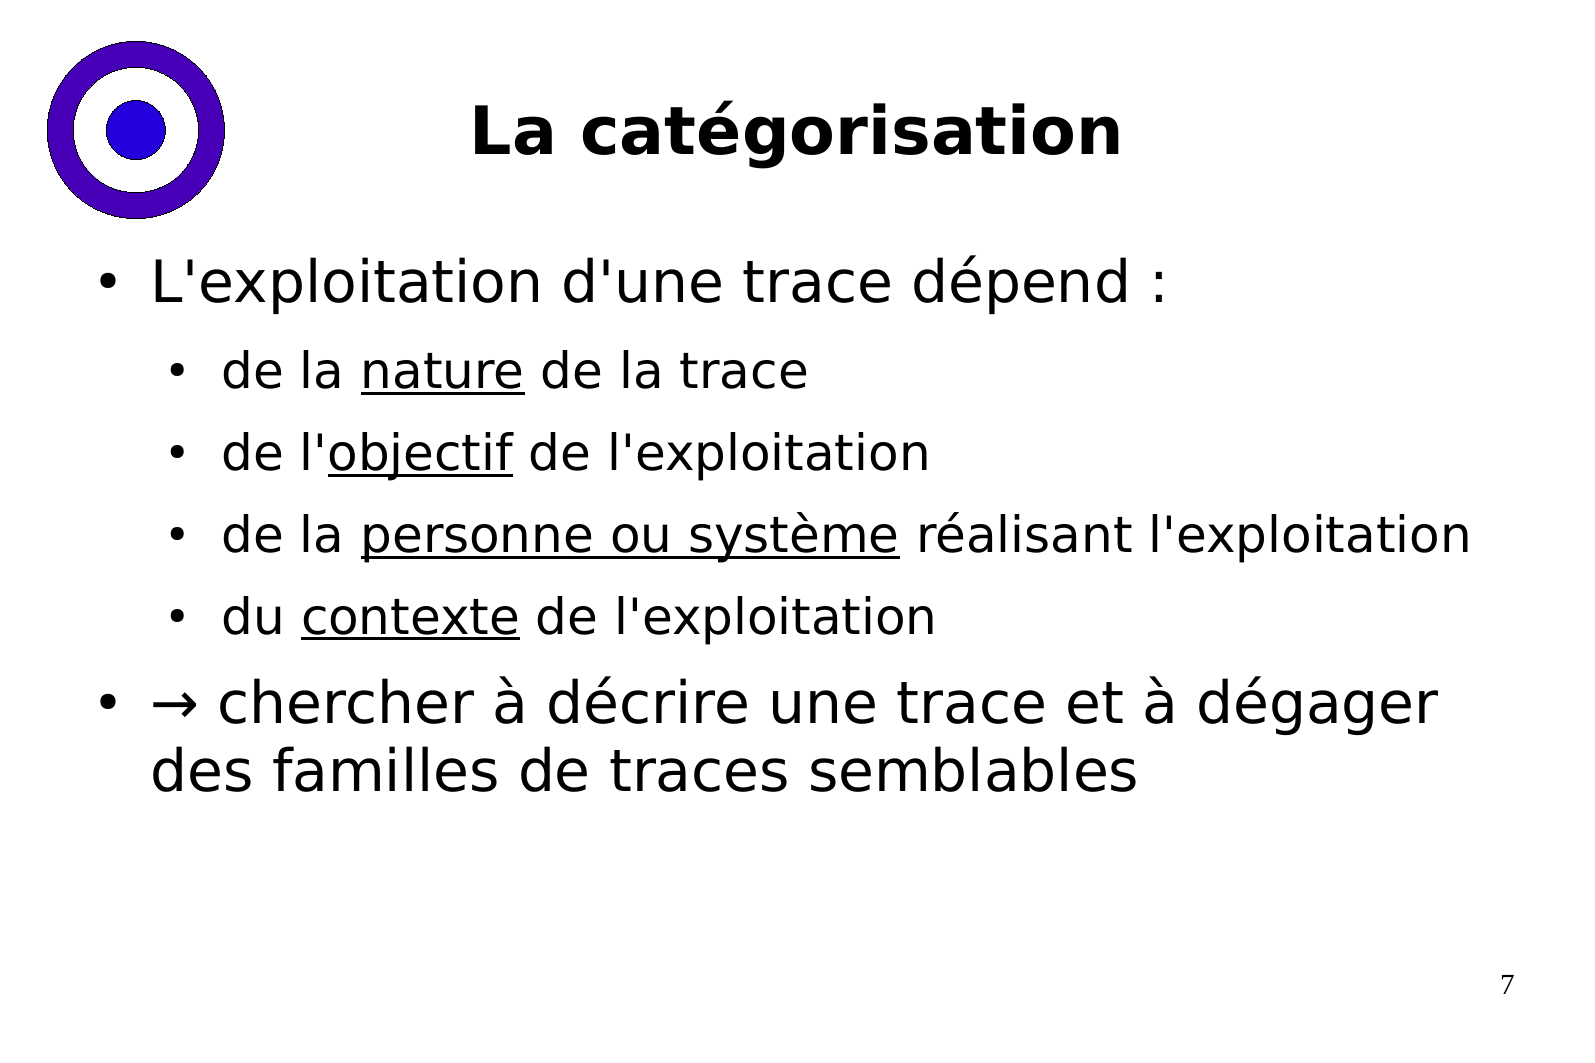

# La catégorisation
L'exploitation d'une trace dépend :
de la nature de la trace
de l'objectif de l'exploitation
de la personne ou système réalisant l'exploitation
du contexte de l'exploitation
→ chercher à décrire une trace et à dégager des familles de traces semblables
7